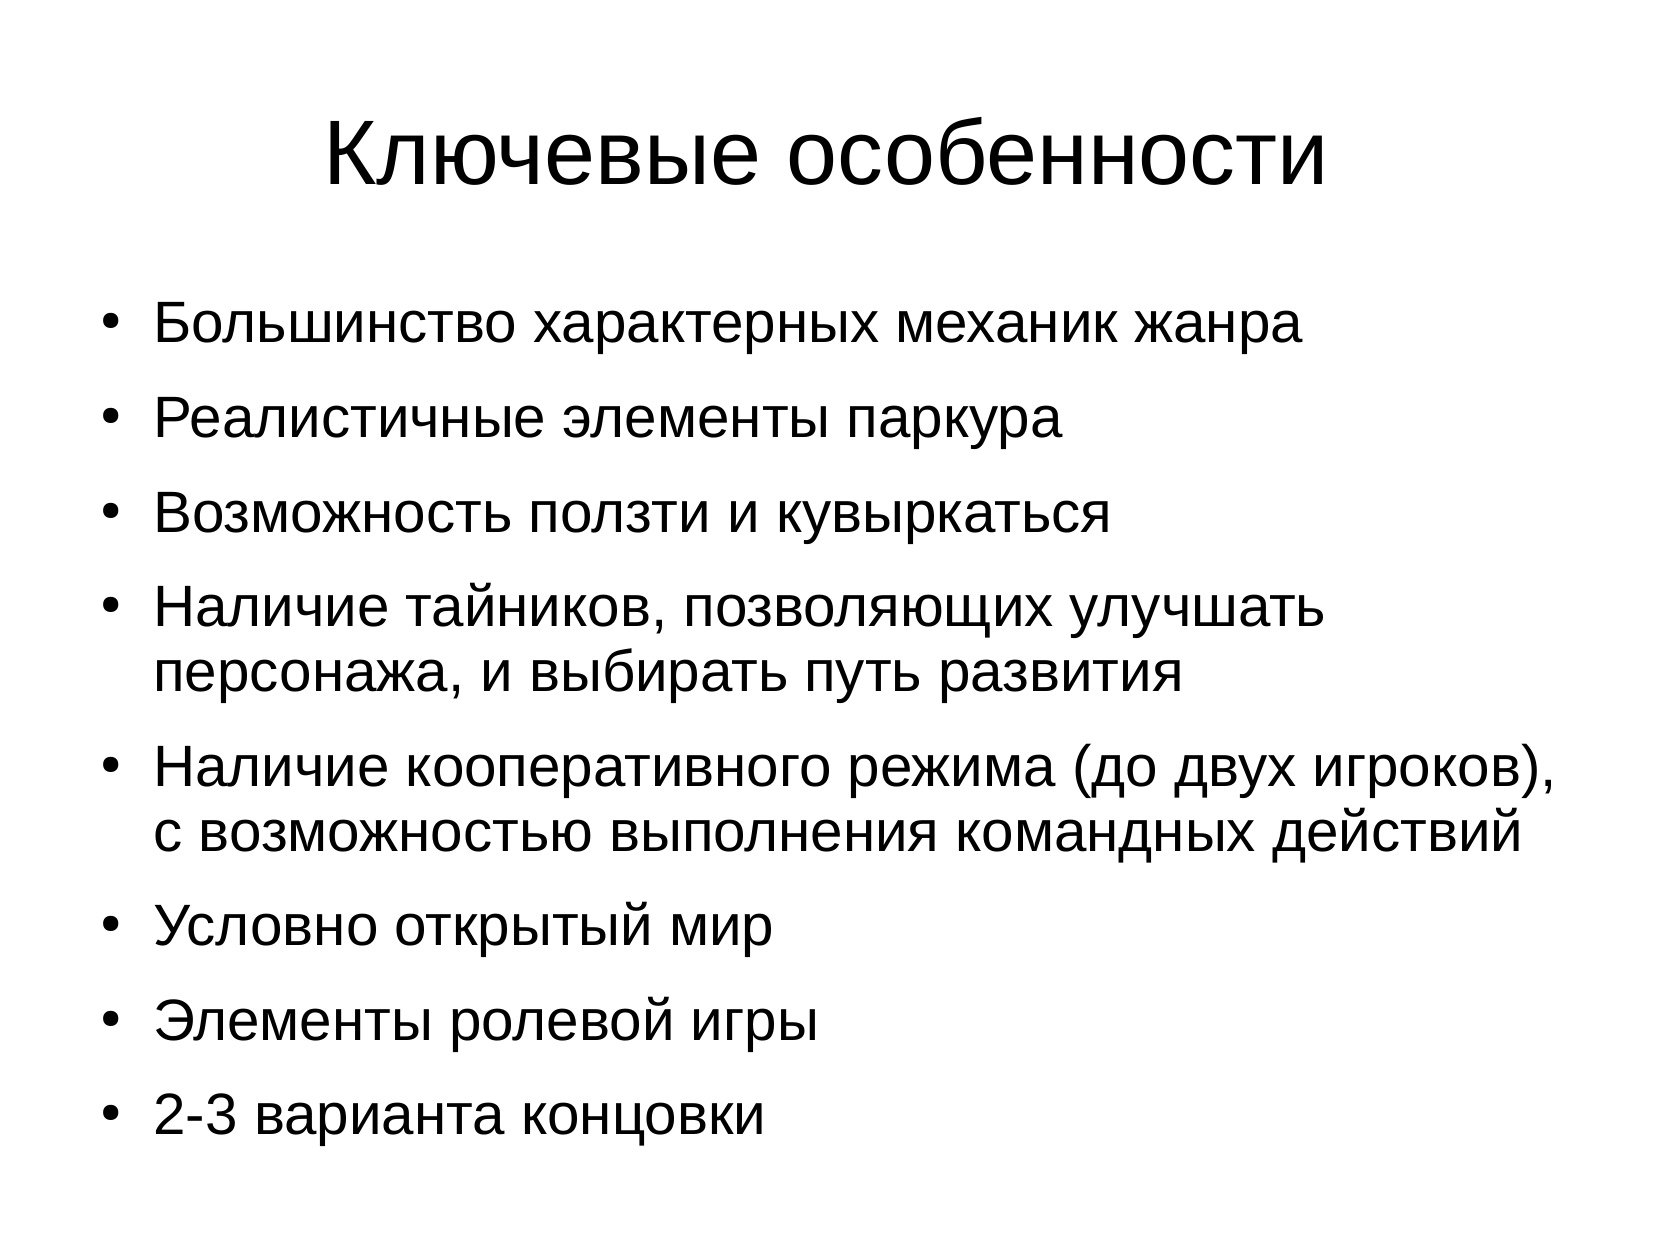

# Ключевые особенности
Большинство характерных механик жанра
Реалистичные элементы паркура
Возможность ползти и кувыркаться
Наличие тайников, позволяющих улучшать персонажа, и выбирать путь развития
Наличие кооперативного режима (до двух игроков), с возможностью выполнения командных действий
Условно открытый мир
Элементы ролевой игры
2-3 варианта концовки